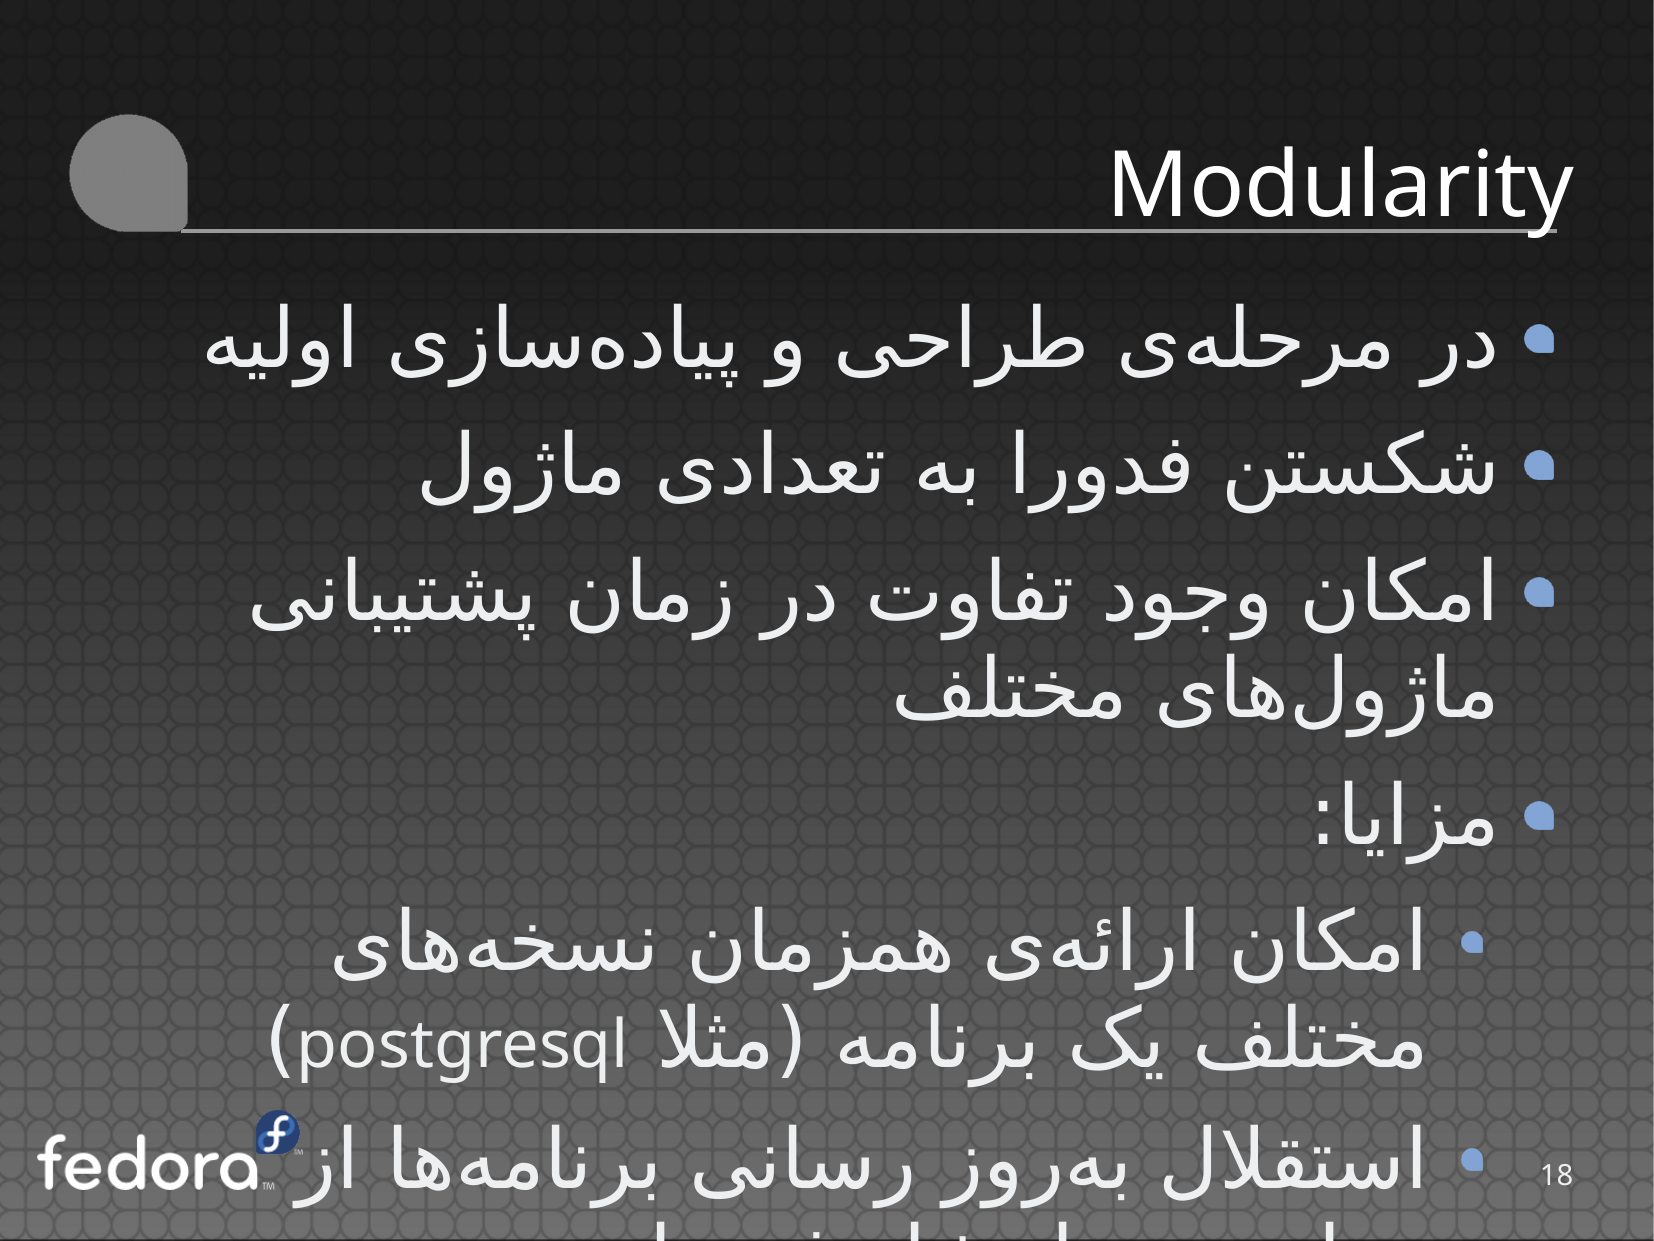

# Modularity
در مرحله‌ی طراحی و پیاده‌سازی اولیه
شکستن فدورا به تعدادی ماژول
امکان وجود تفاوت در زمان پشتیبانی ماژول‌های مختلف
مزایا:
امکان ارائه‌ی همزمان نسخه‌های مختلف یک برنامه (مثلا postgresql)
استقلال به‌روز رسانی برنامه‌ها از زمان‌بندی انتشار فدورا